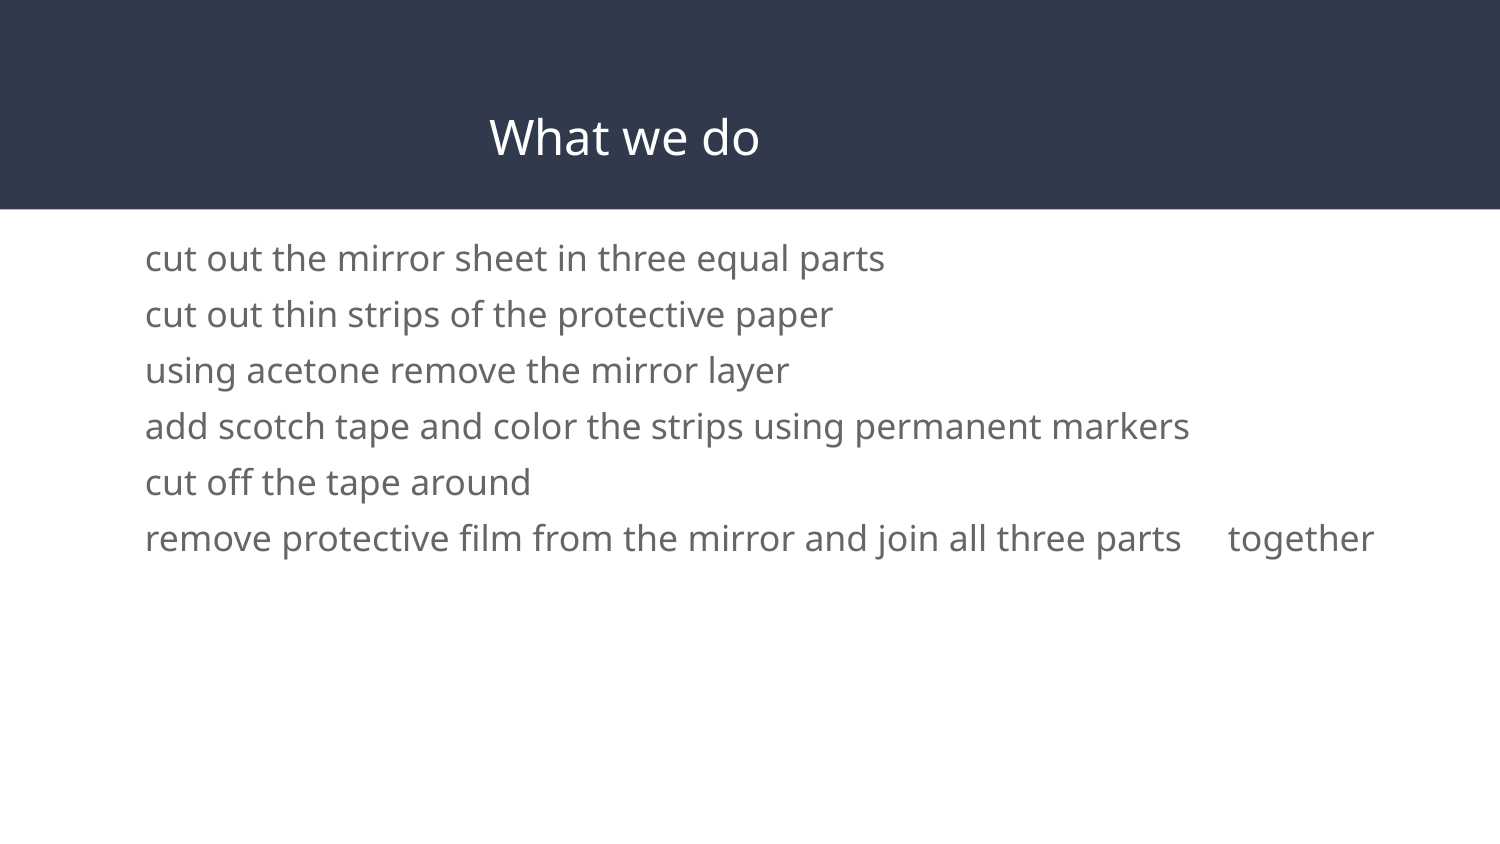

# What we do cut out the mirror sheet in three equal parts cut out thin strips of the protective paper using acetone remove the mirror layer add scotch tape and color the strips using permanent markers cut off the tape around remove protective film from the mirror and join all three parts together